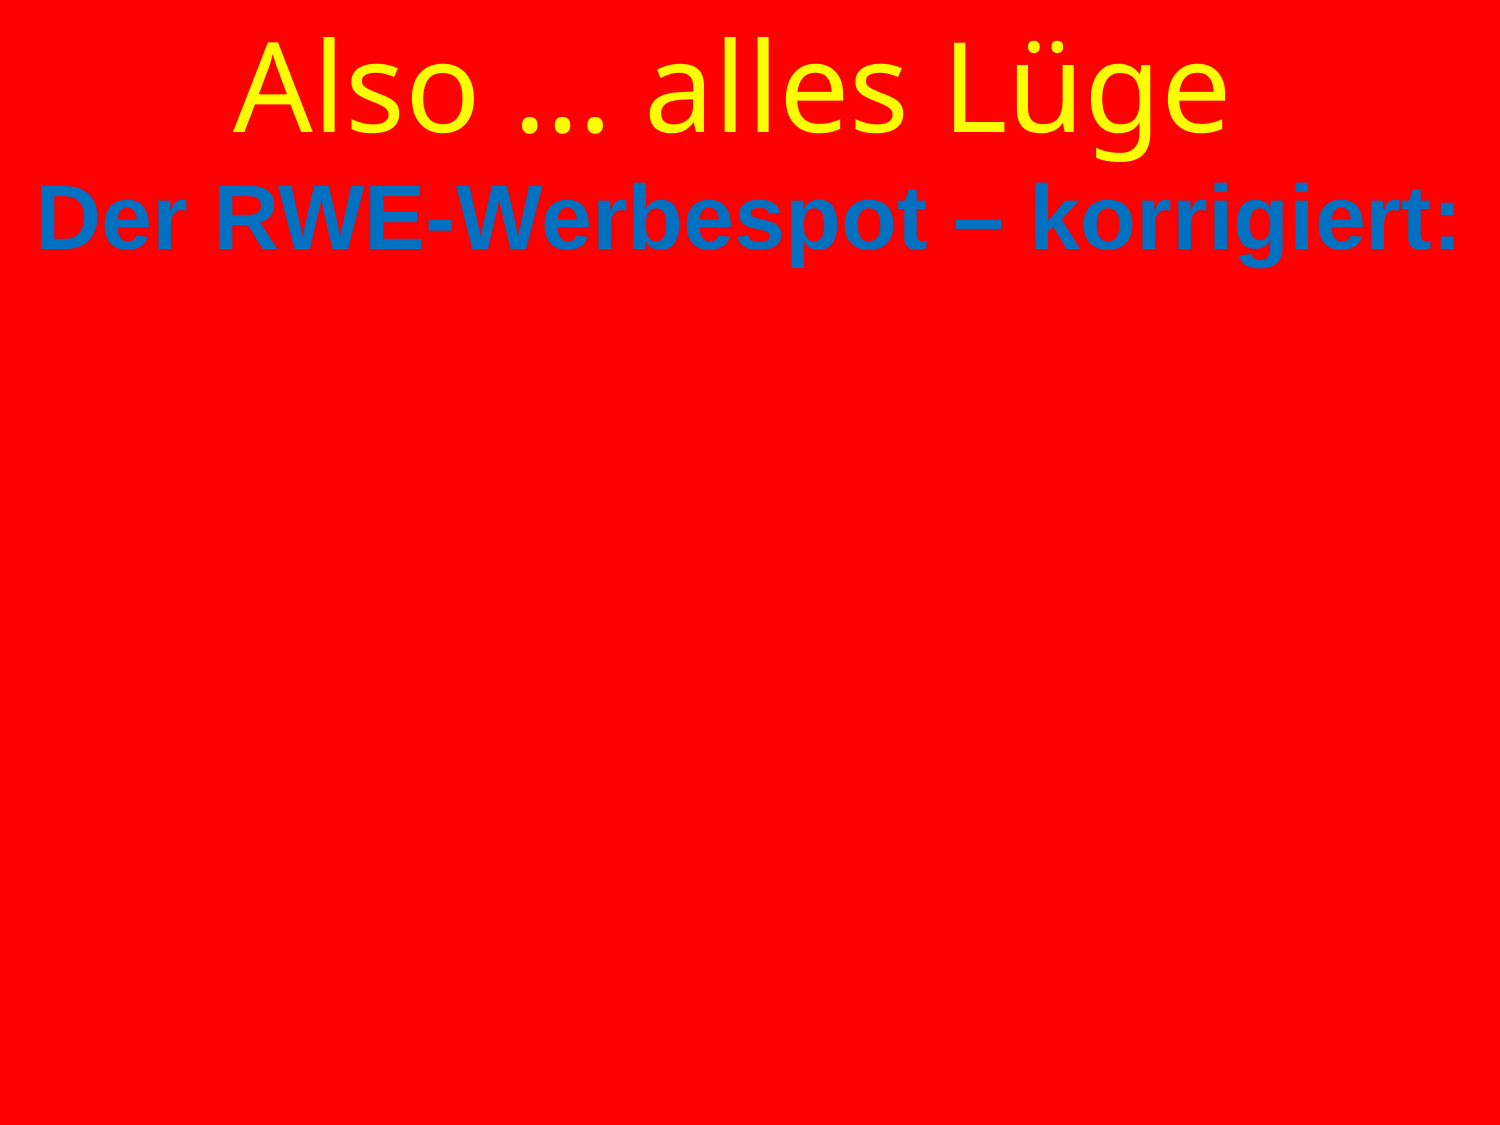

Also … alles Lüge!
Der RWE-Werbespot – korrigiert:
# Noch einer drauf: Tarnvereine gegen die Energiewende
Tarnverein BLS
Brief mit Anti-Windenergie-Propaganda vom 17.2.1997 abgesendet von der Hochtief Hauptniederlassung in Köln (RWE-Tochter):
„Windkraft-Vandalismus“
„rotierenden Wahnsinn“